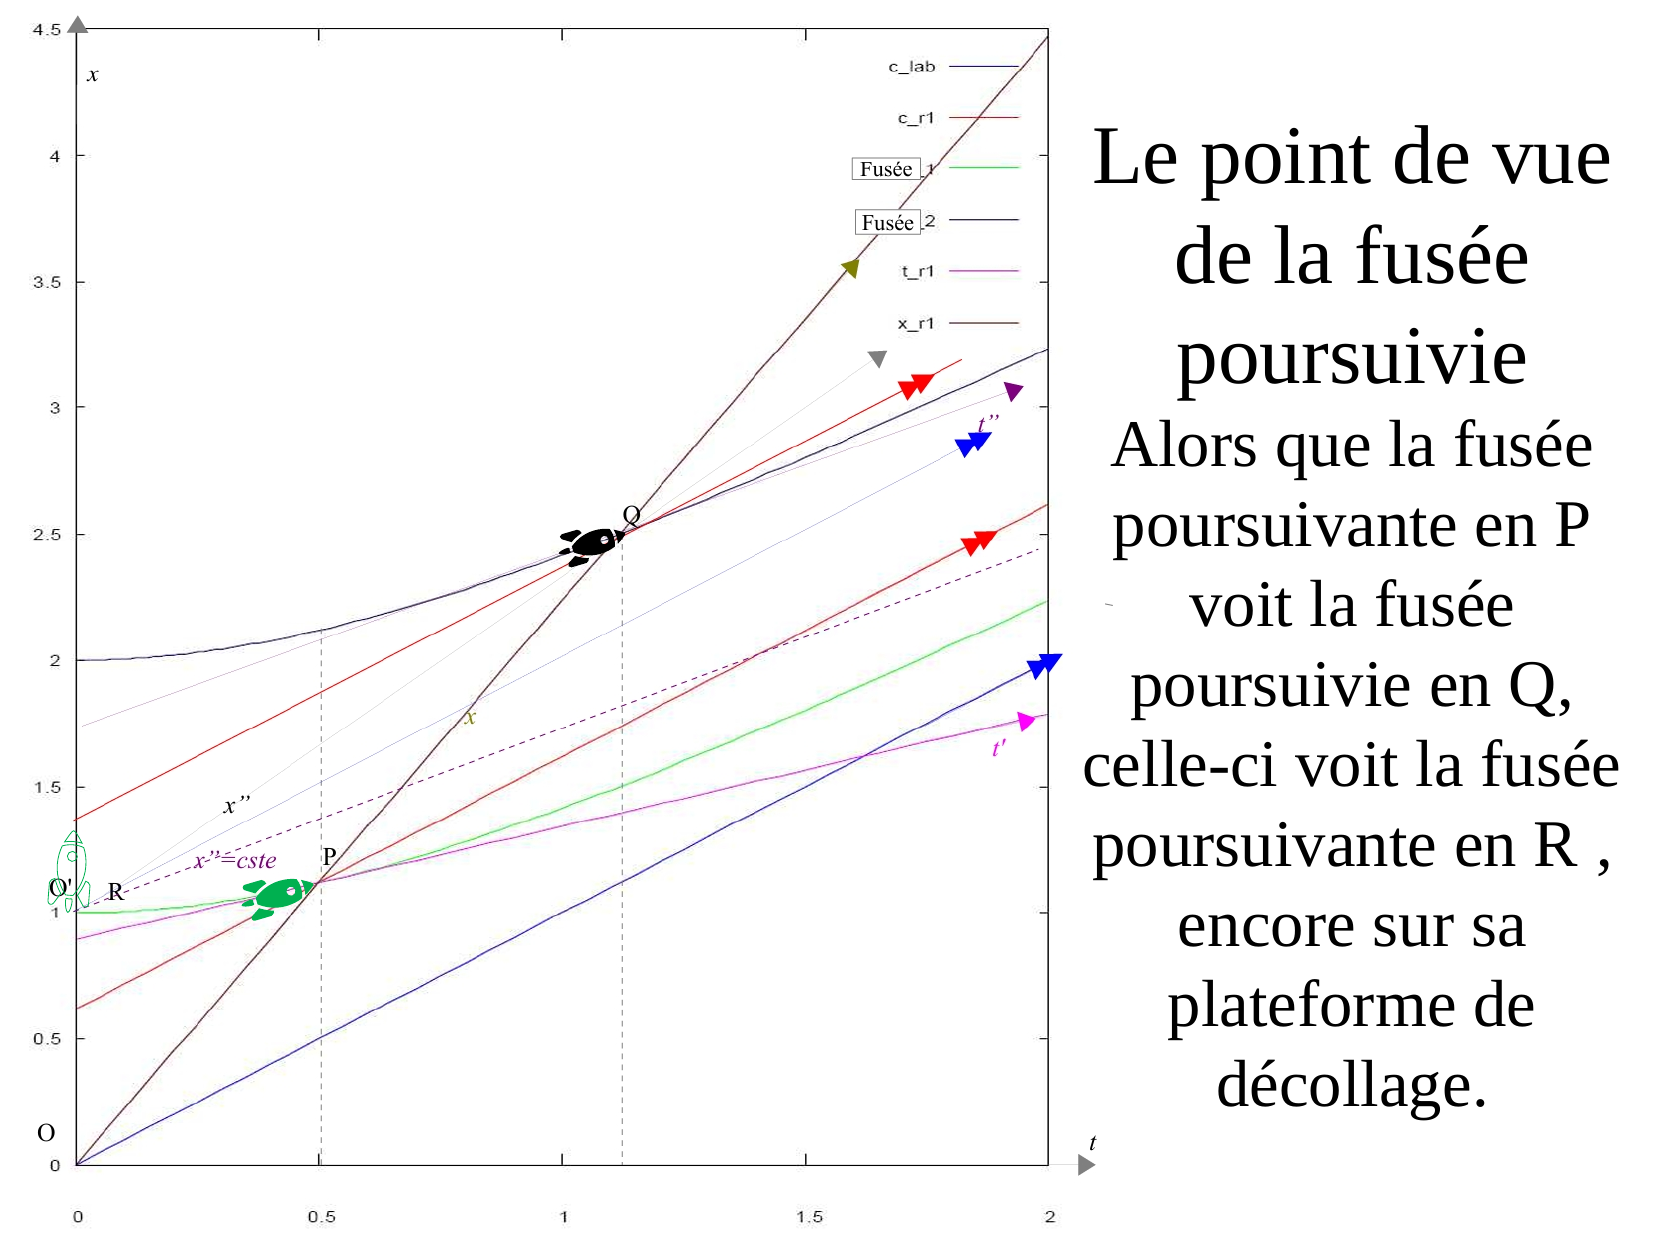

Le point de vue de la fusée poursuivie
Alors que la fusée poursuivante en P voit la fusée poursuivie en Q, celle-ci voit la fusée poursuivante en R , encore sur sa plateforme de décollage.